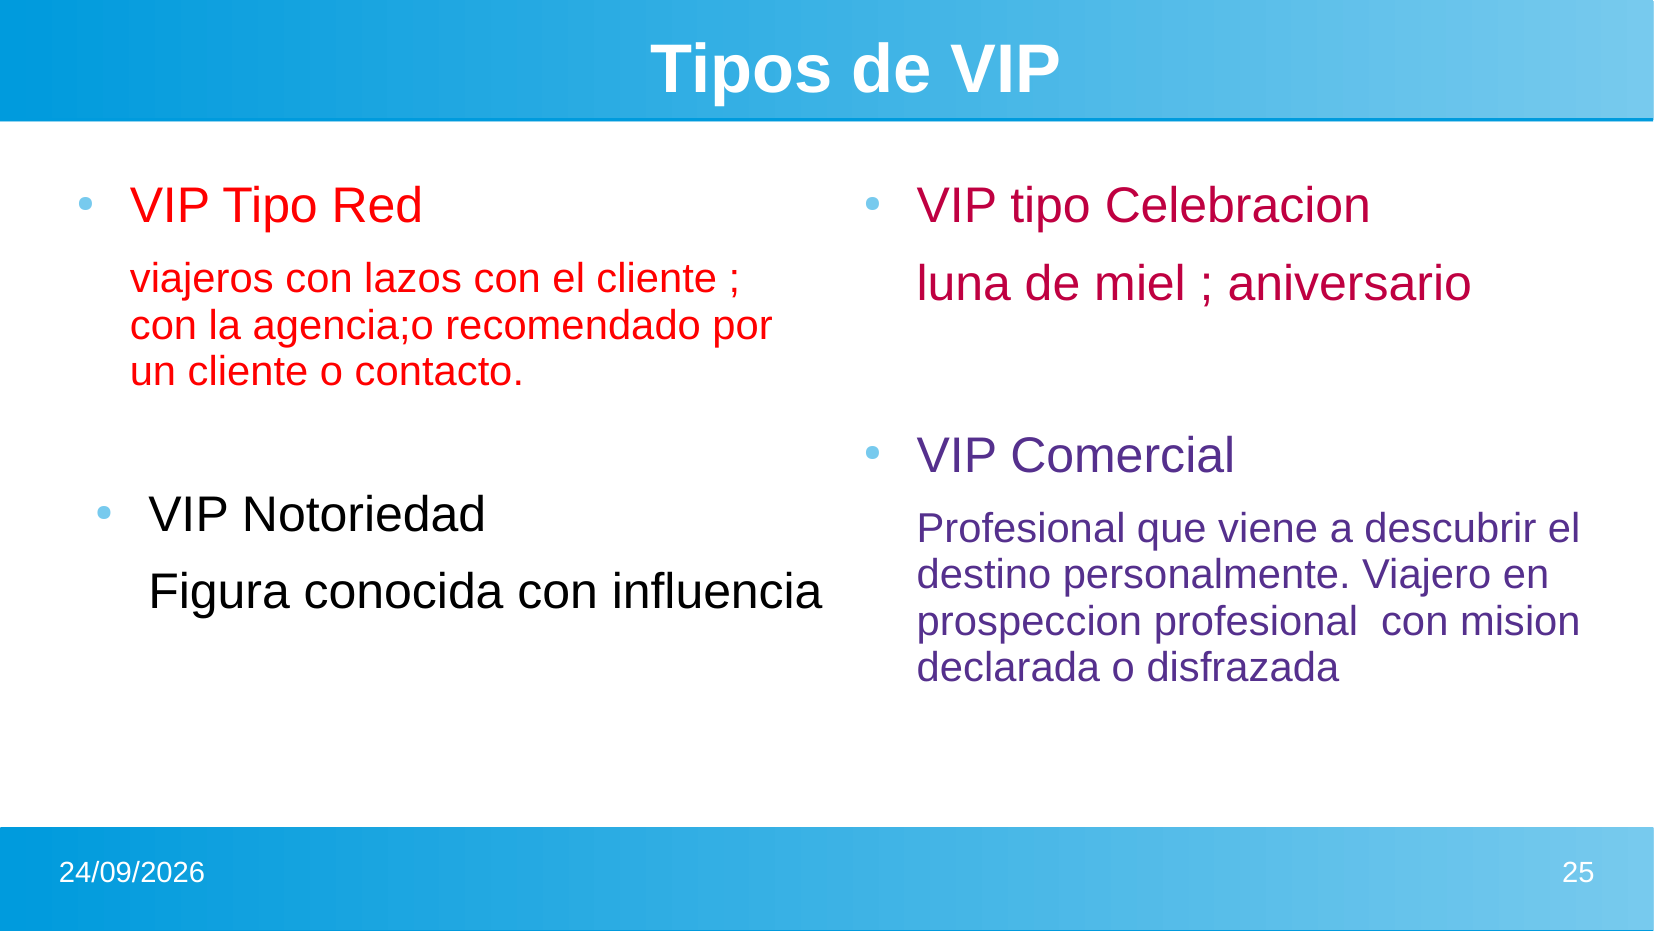

# Tipos de VIP
VIP Tipo Red
viajeros con lazos con el cliente ; con la agencia;o recomendado por un cliente o contacto.
VIP tipo Celebracion
luna de miel ; aniversario
VIP Comercial
Profesional que viene a descubrir el destino personalmente. Viajero en prospeccion profesional con mision declarada o disfrazada
VIP Notoriedad
Figura conocida con influencia
25